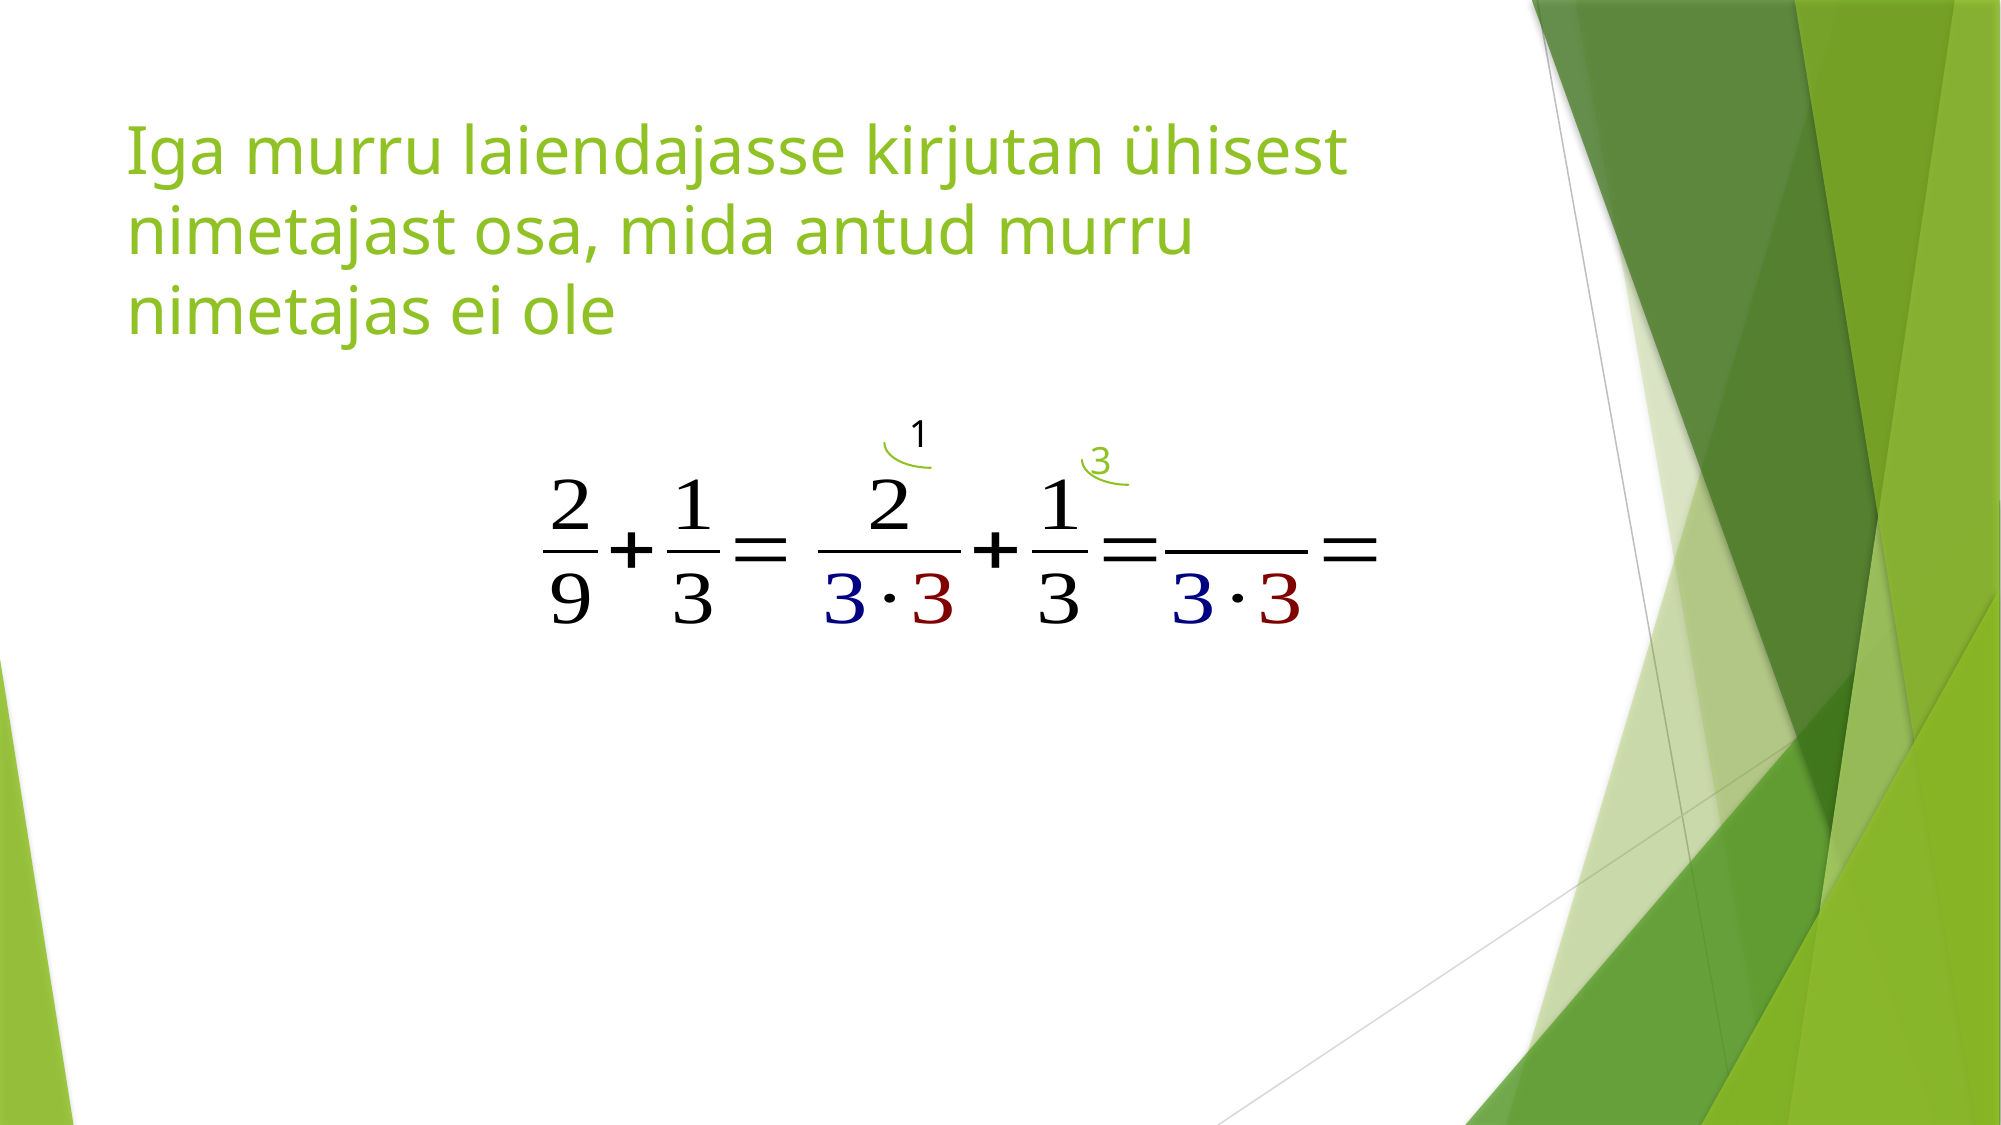

# Iga murru laiendajasse kirjutan ühisest nimetajast osa, mida antud murru nimetajas ei ole
1
3